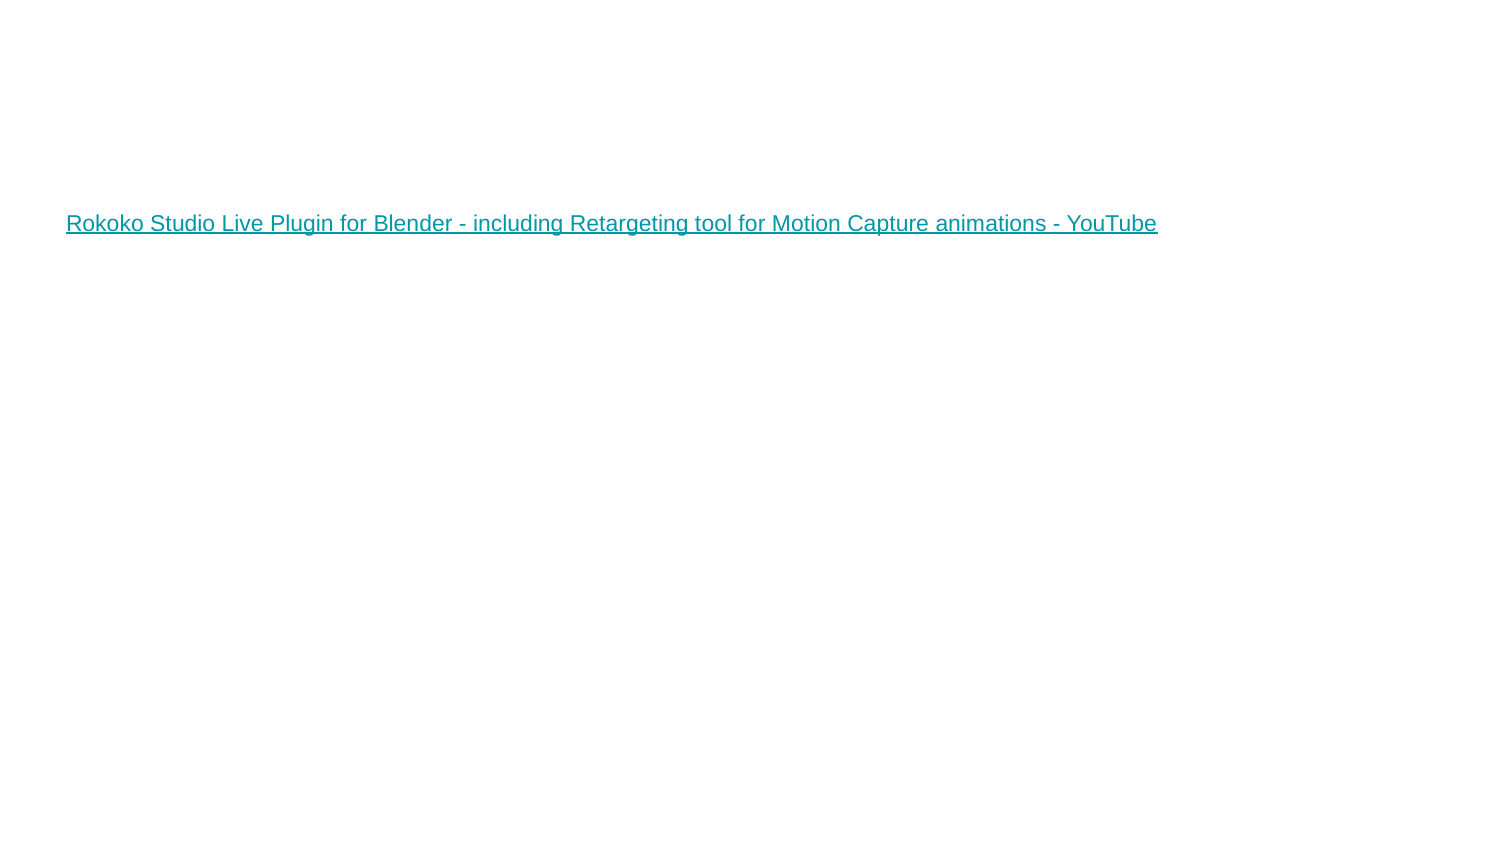

# Rokoko Studio Live Plugin for Blender - including Retargeting tool for Motion Capture animations - YouTube